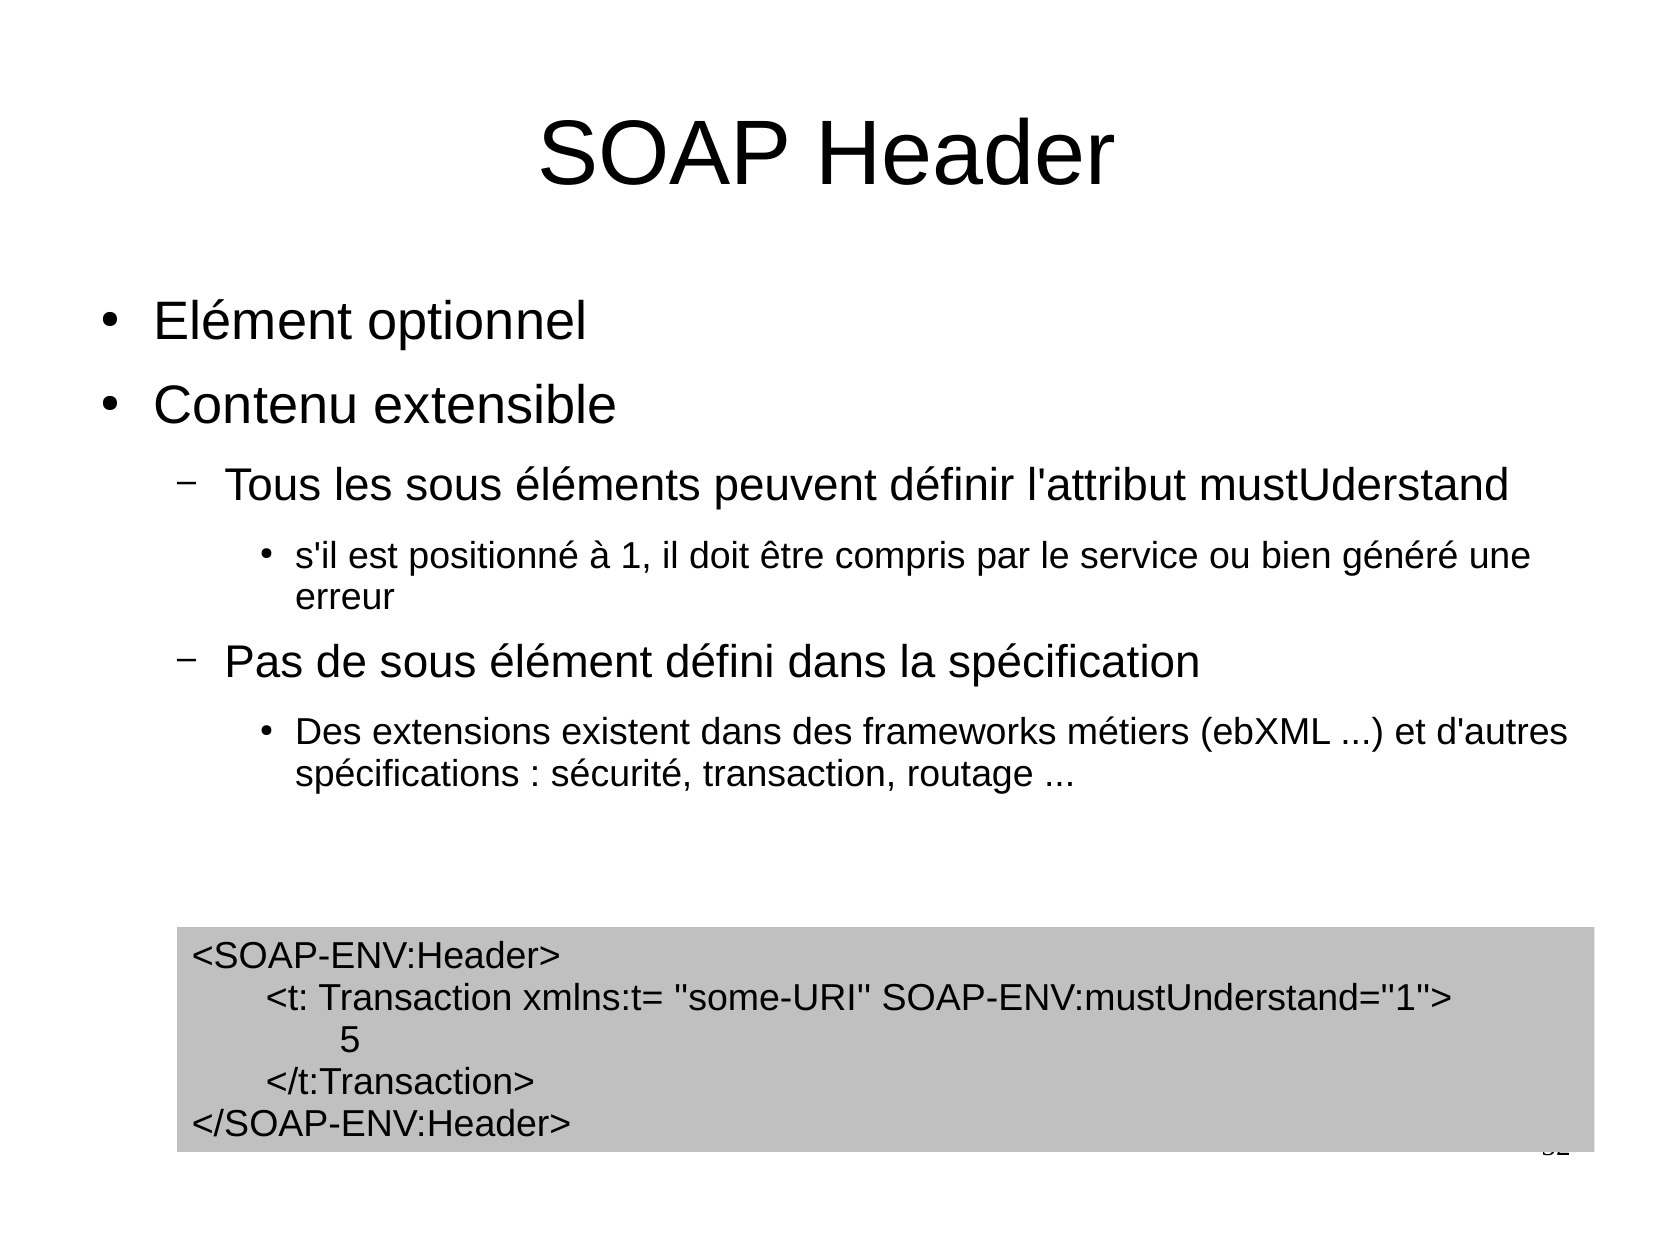

# SOAP Header
Elément optionnel
Contenu extensible
Tous les sous éléments peuvent définir l'attribut mustUderstand
s'il est positionné à 1, il doit être compris par le service ou bien généré une erreur
Pas de sous élément défini dans la spécification
Des extensions existent dans des frameworks métiers (ebXML ...) et d'autres spécifications : sécurité, transaction, routage ...
<SOAP-ENV:Header>
	<t: Transaction xmlns:t= ''some-URI'' SOAP-ENV:mustUnderstand=''1''>
		5
	</t:Transaction>
</SOAP-ENV:Header>
52